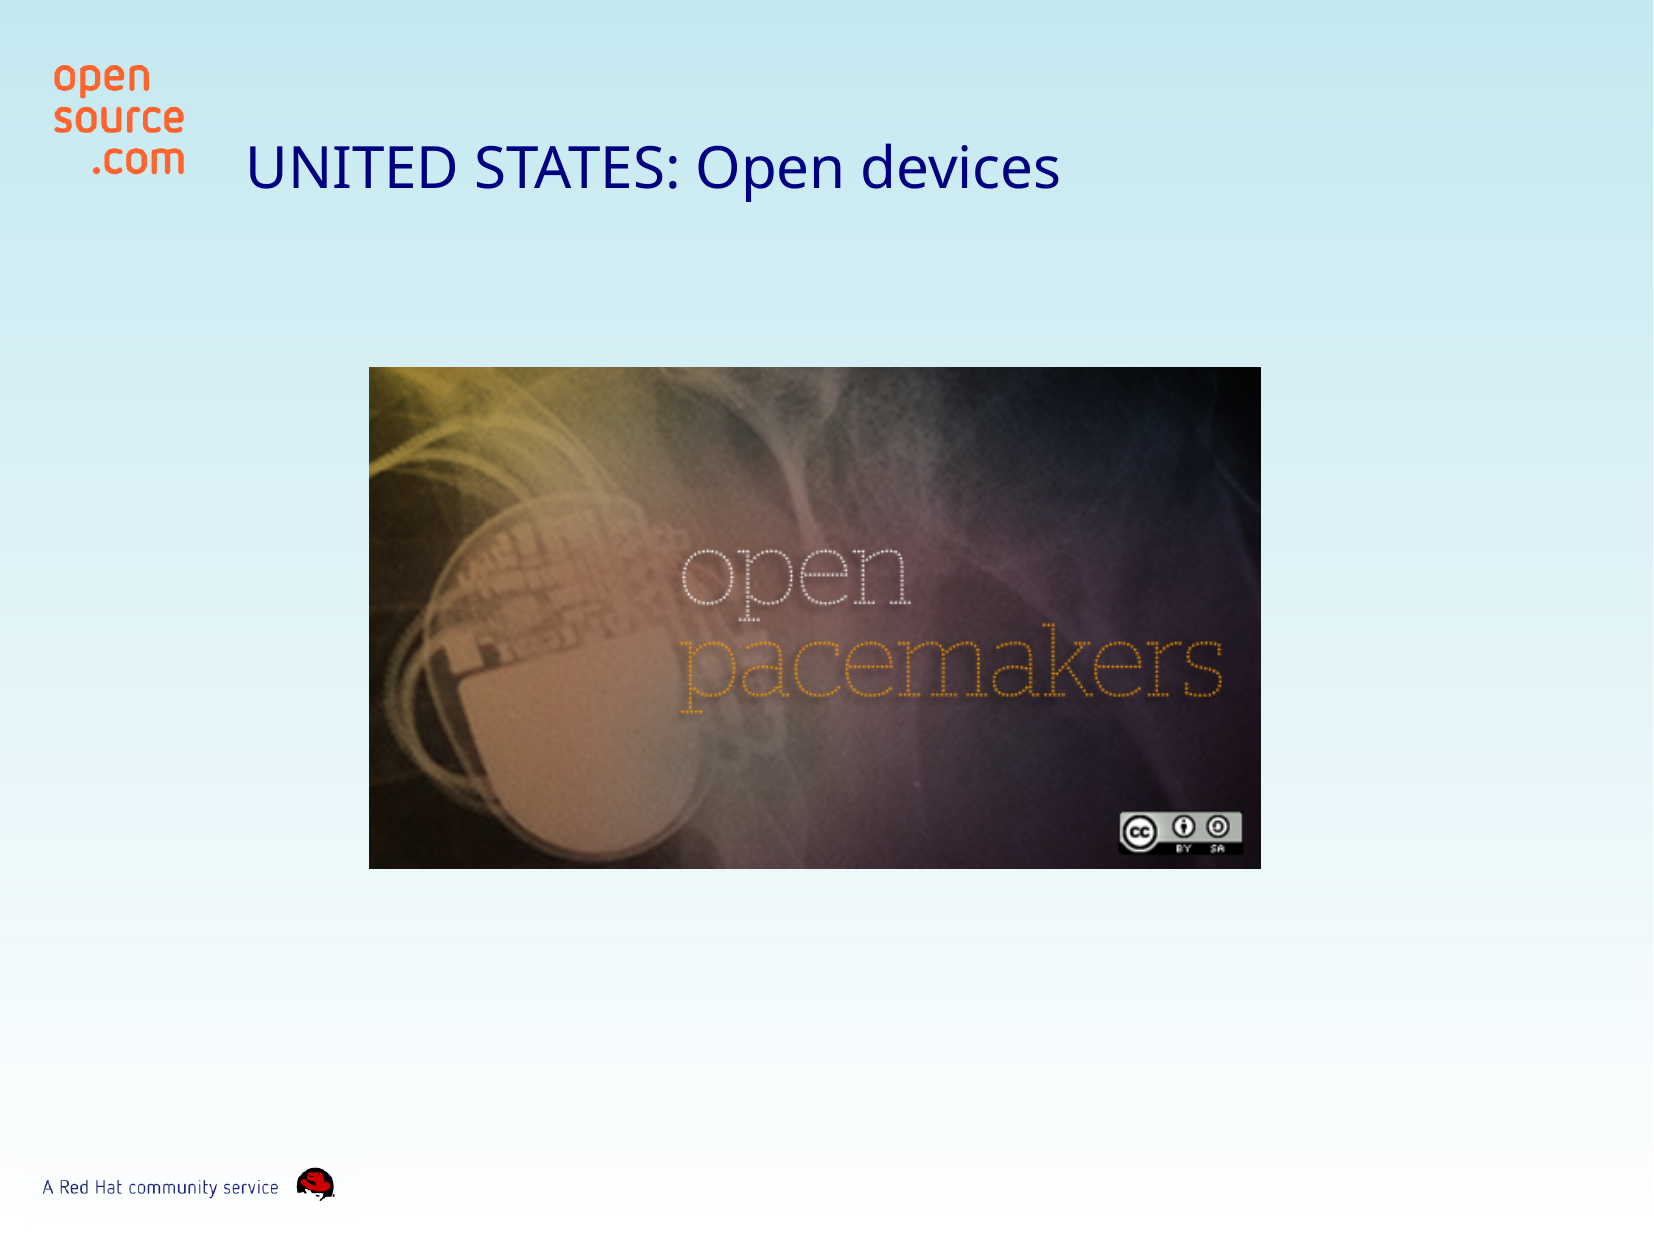

# Introduce Red Hat
UNITED STATES: Open devices